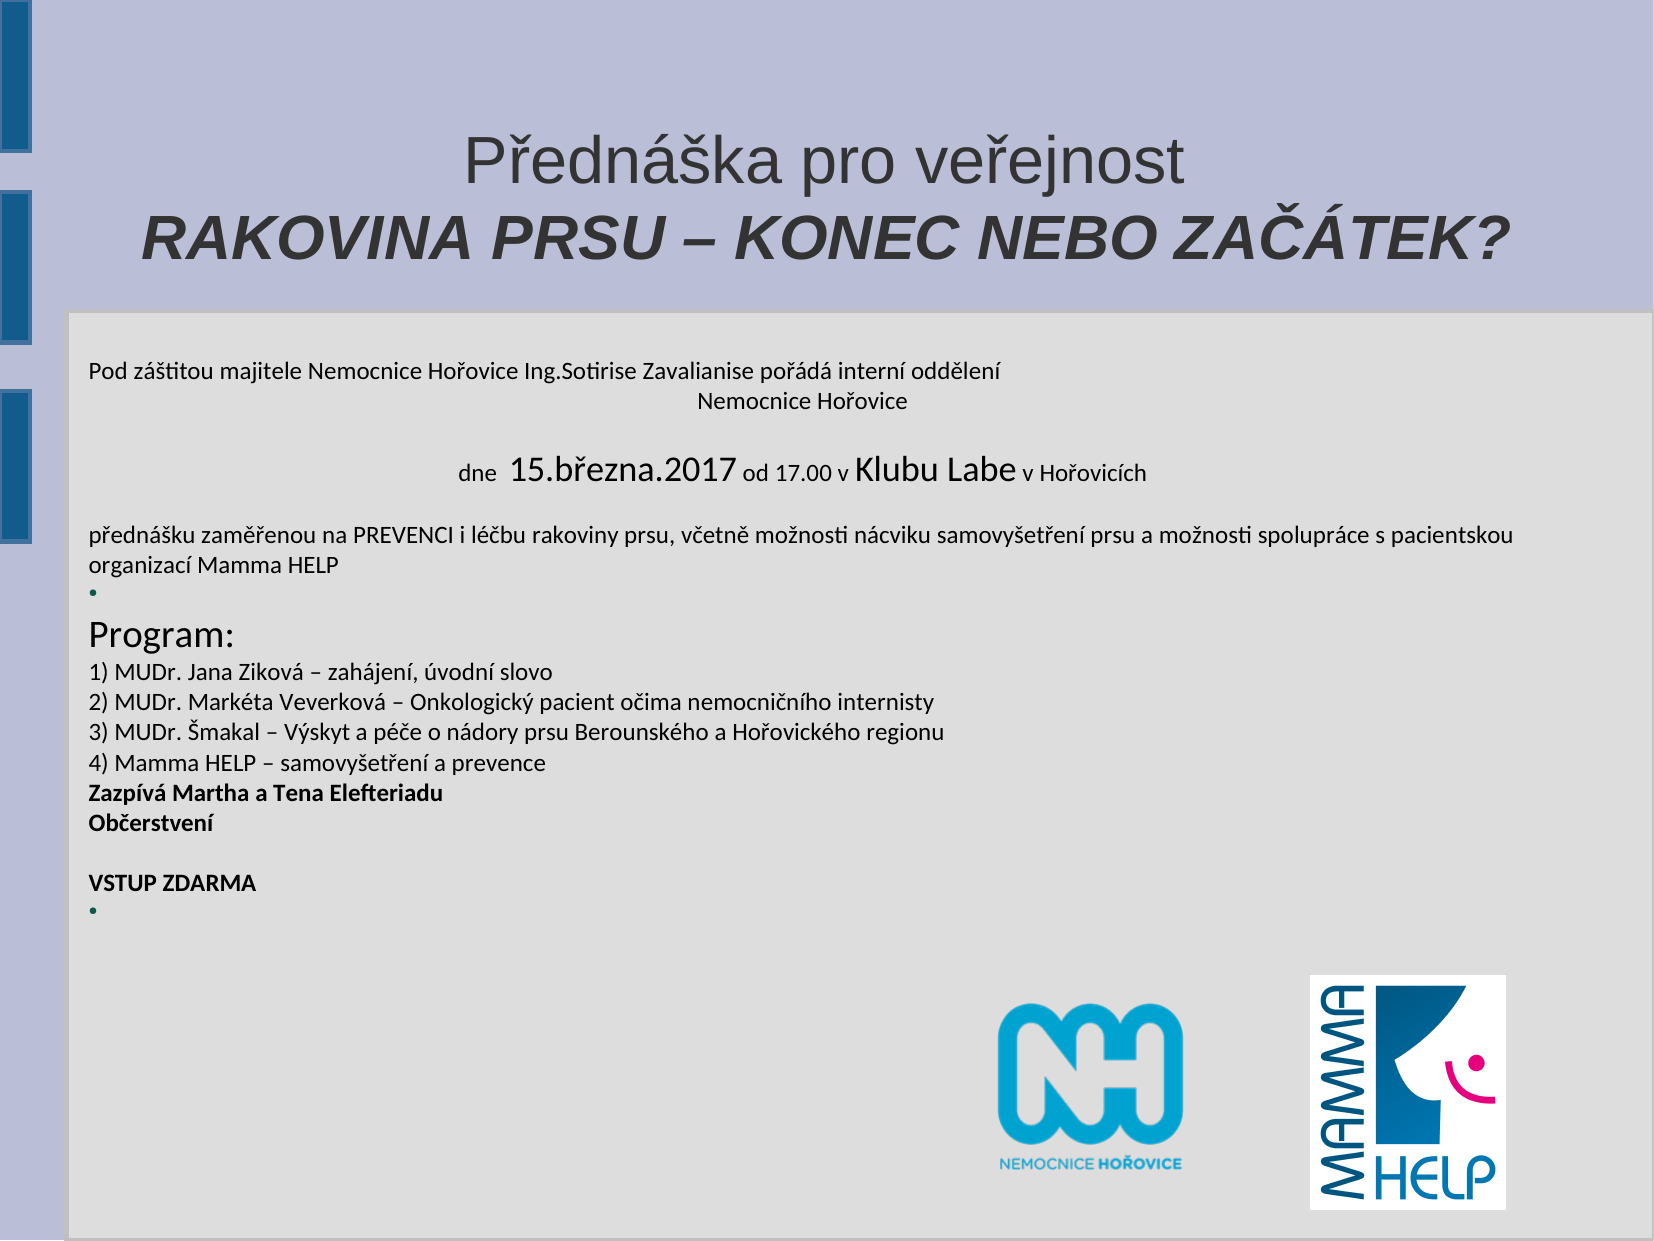

# Přednáška pro veřejnost RAKOVINA PRSU – KONEC NEBO ZAČÁTEK?
Pod záštitou majitele Nemocnice Hořovice Ing.Sotirise Zavalianise pořádá interní oddělení
Nemocnice Hořovice
dne 15.března.2017 od 17.00 v Klubu Labe v Hořovicích
přednášku zaměřenou na PREVENCI i léčbu rakoviny prsu, včetně možnosti nácviku samovyšetření prsu a možnosti spolupráce s pacientskou organizací Mamma HELP
Program:
1) MUDr. Jana Ziková – zahájení, úvodní slovo
2) MUDr. Markéta Veverková – Onkologický pacient očima nemocničního internisty
3) MUDr. Šmakal – Výskyt a péče o nádory prsu Berounského a Hořovického regionu
4) Mamma HELP – samovyšetření a prevence
Zazpívá Martha a Tena Elefteriadu
Občerstvení
VSTUP ZDARMA